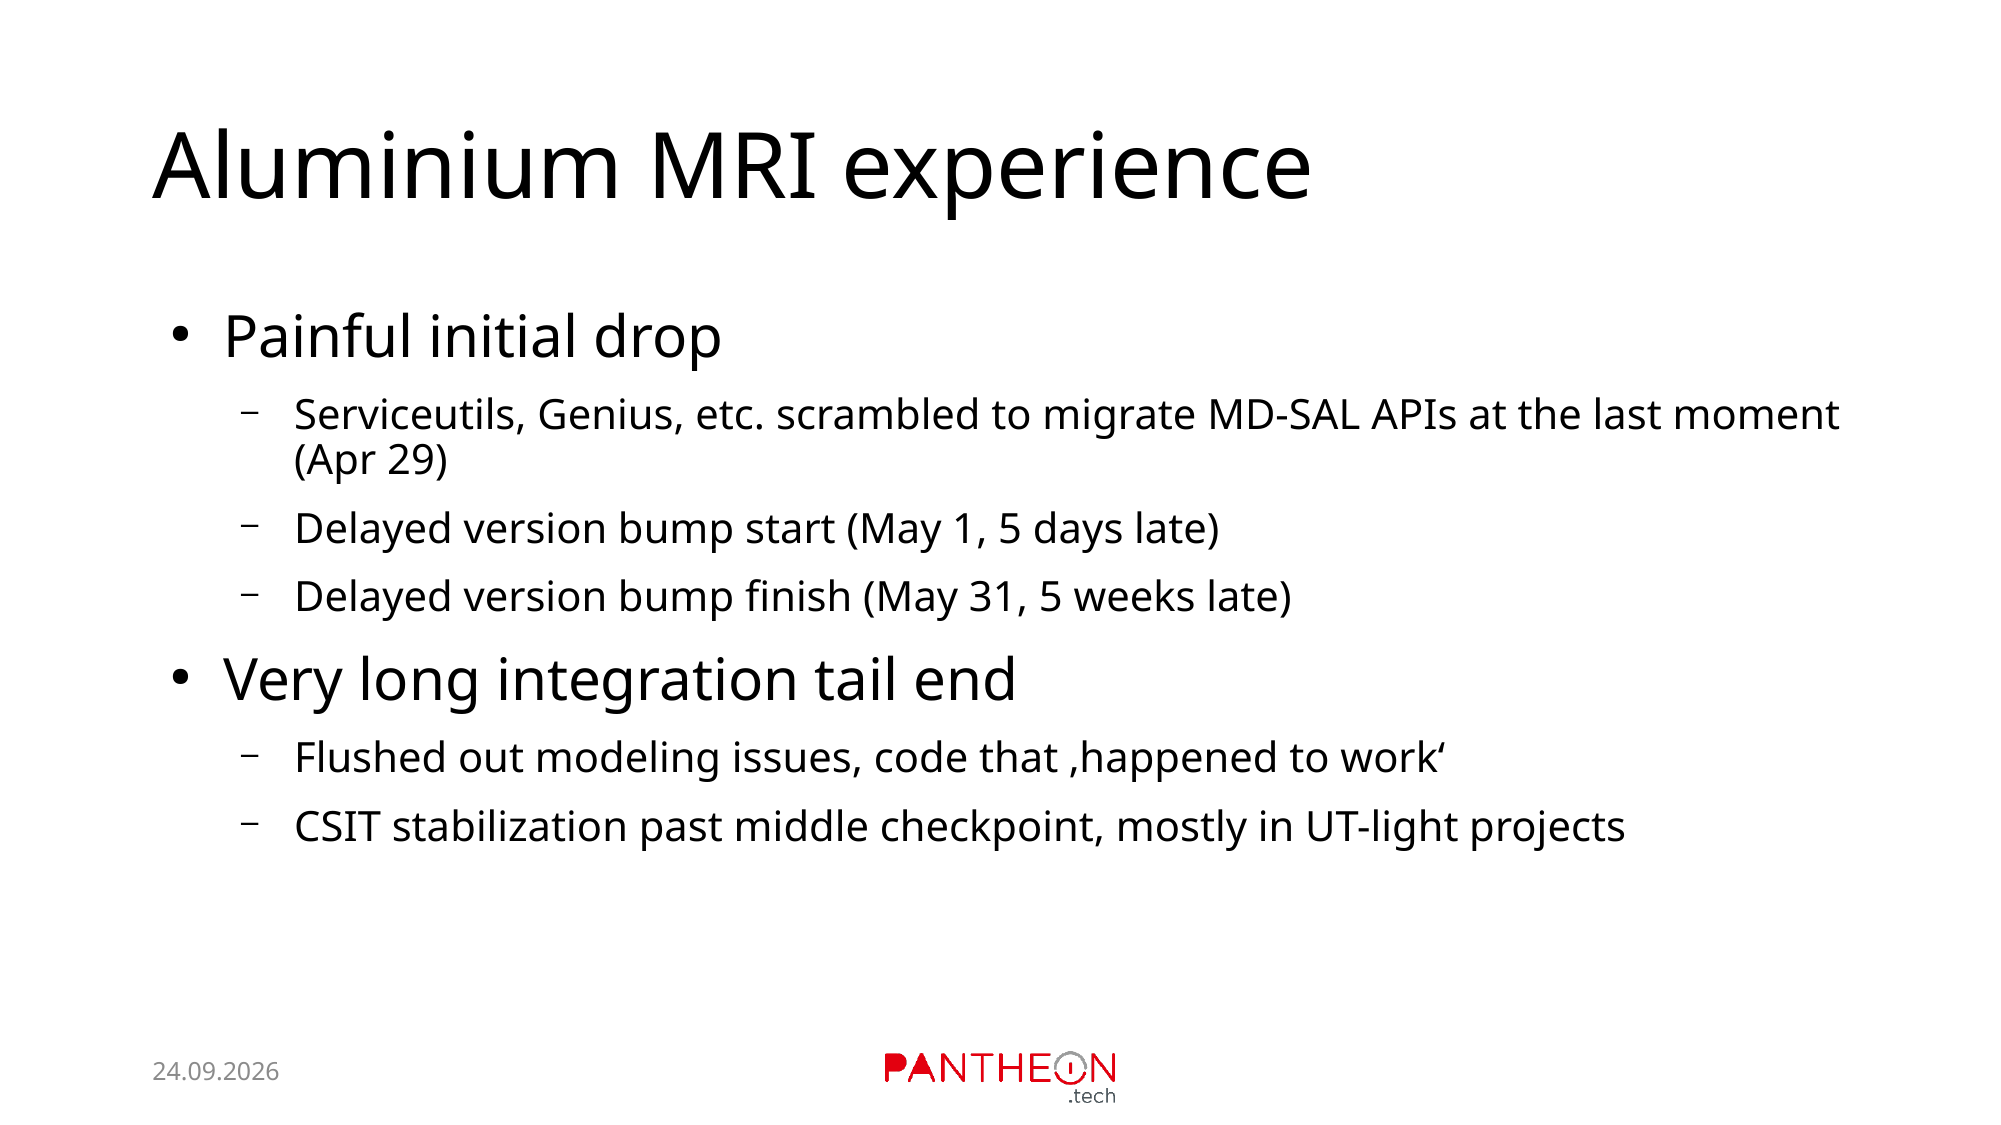

# Aluminium MRI experience
Painful initial drop
Serviceutils, Genius, etc. scrambled to migrate MD-SAL APIs at the last moment (Apr 29)
Delayed version bump start (May 1, 5 days late)
Delayed version bump finish (May 31, 5 weeks late)
Very long integration tail end
Flushed out modeling issues, code that ‚happened to work‘
CSIT stabilization past middle checkpoint, mostly in UT-light projects